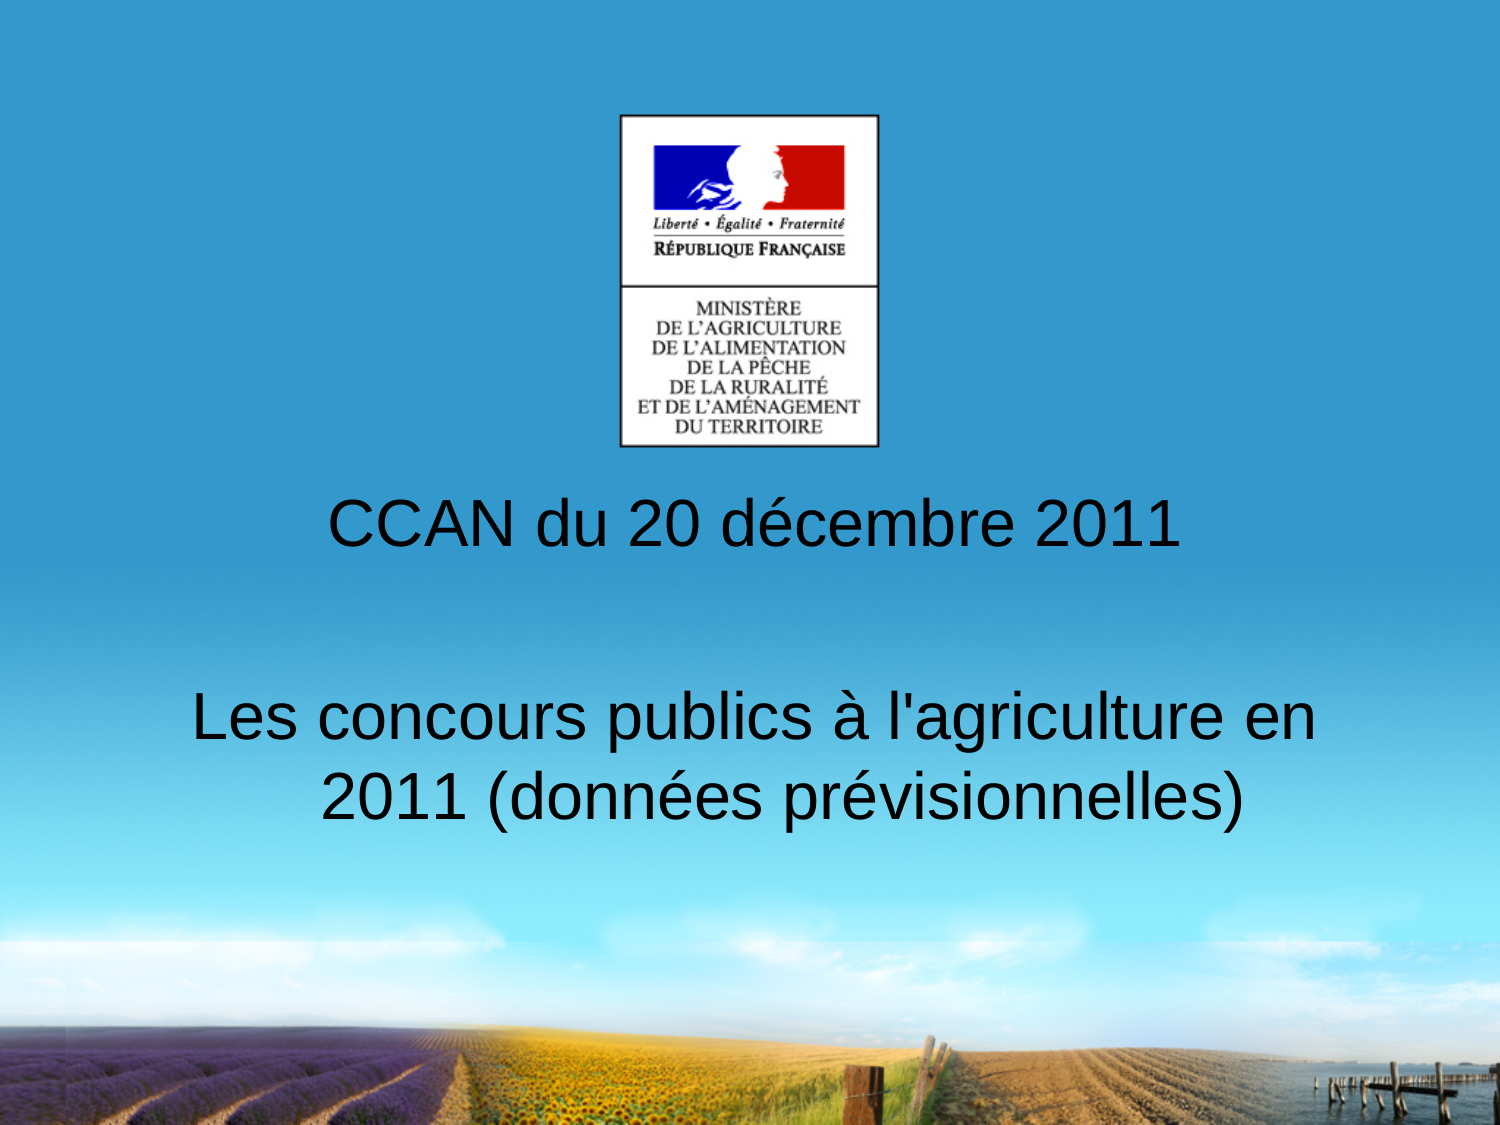

# CCAN du 20 décembre 2011
Les concours publics à l'agriculture en 2011 (données prévisionnelles)